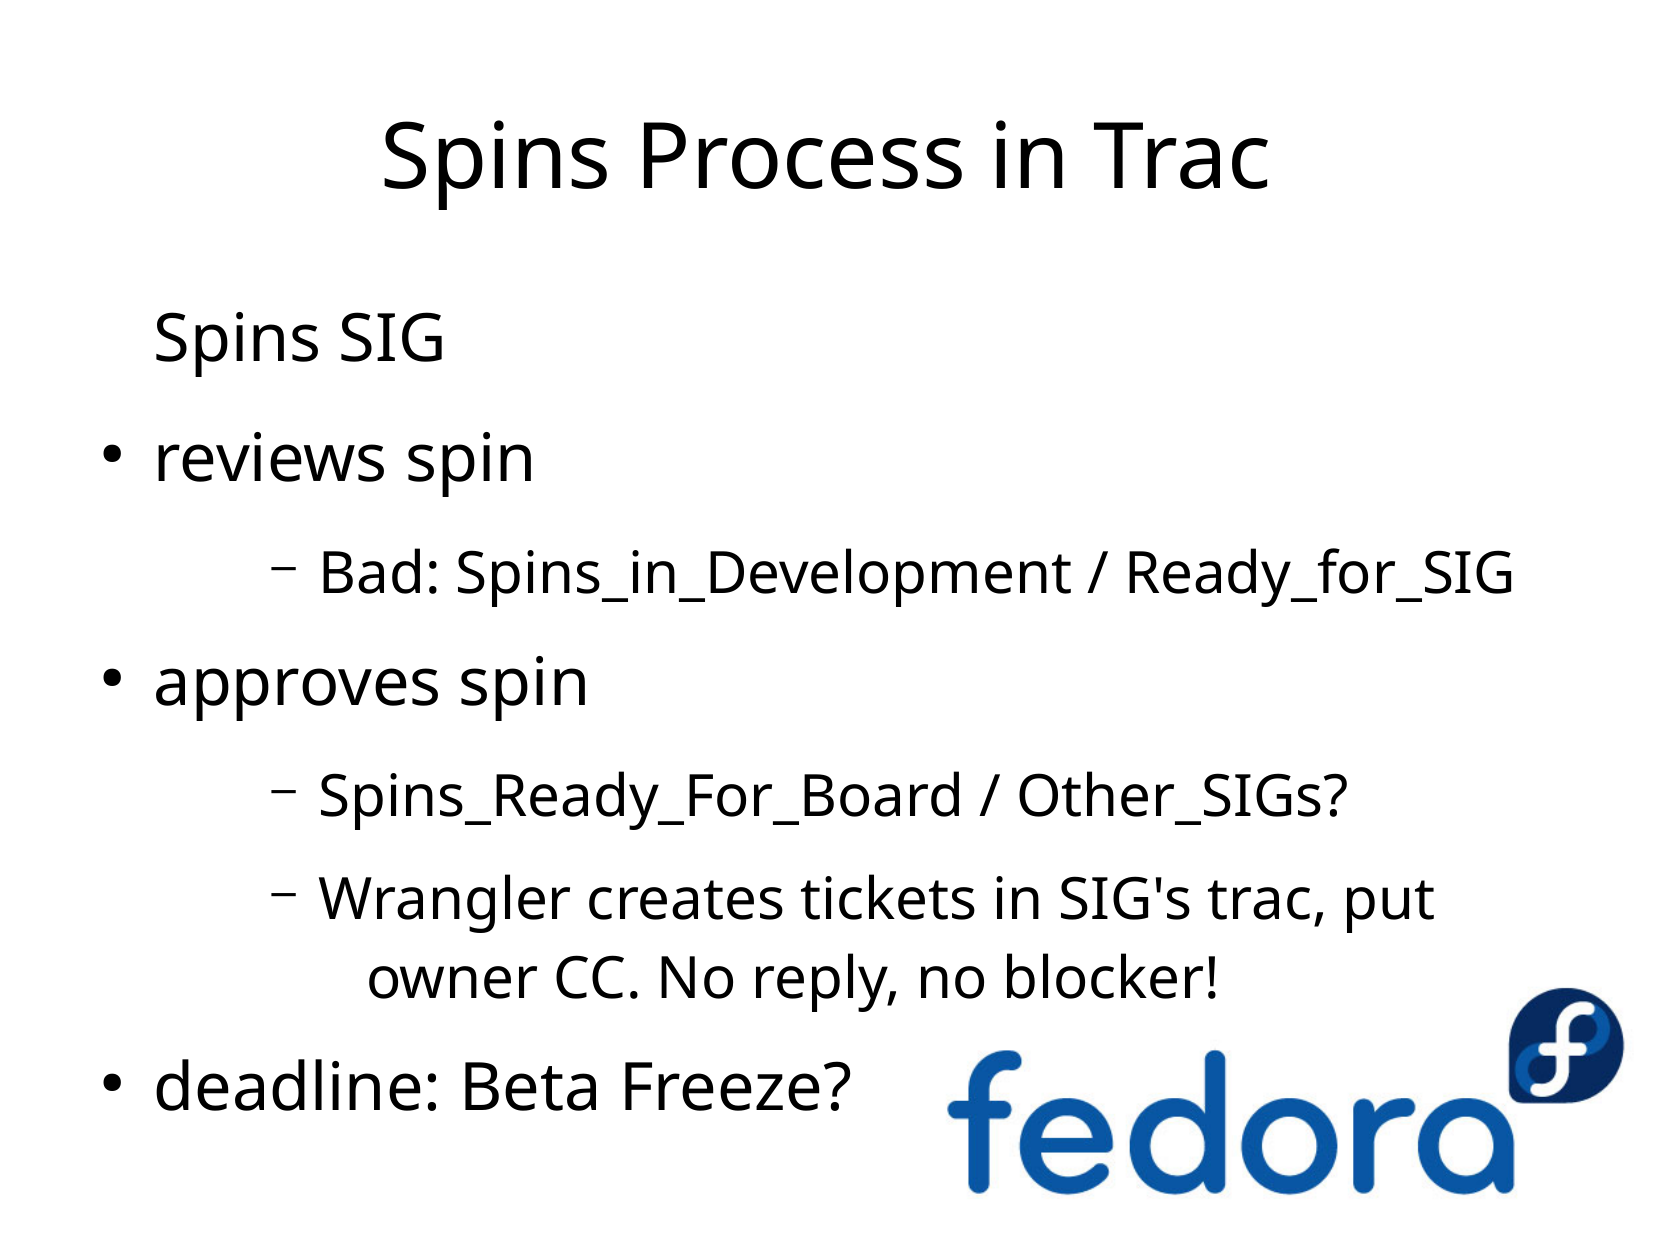

# Spins Process in Trac
Spins SIG
reviews spin
Bad: Spins_in_Development / Ready_for_SIG
approves spin
Spins_Ready_For_Board / Other_SIGs?
Wrangler creates tickets in SIG's trac, put owner CC. No reply, no blocker!
deadline: Beta Freeze?